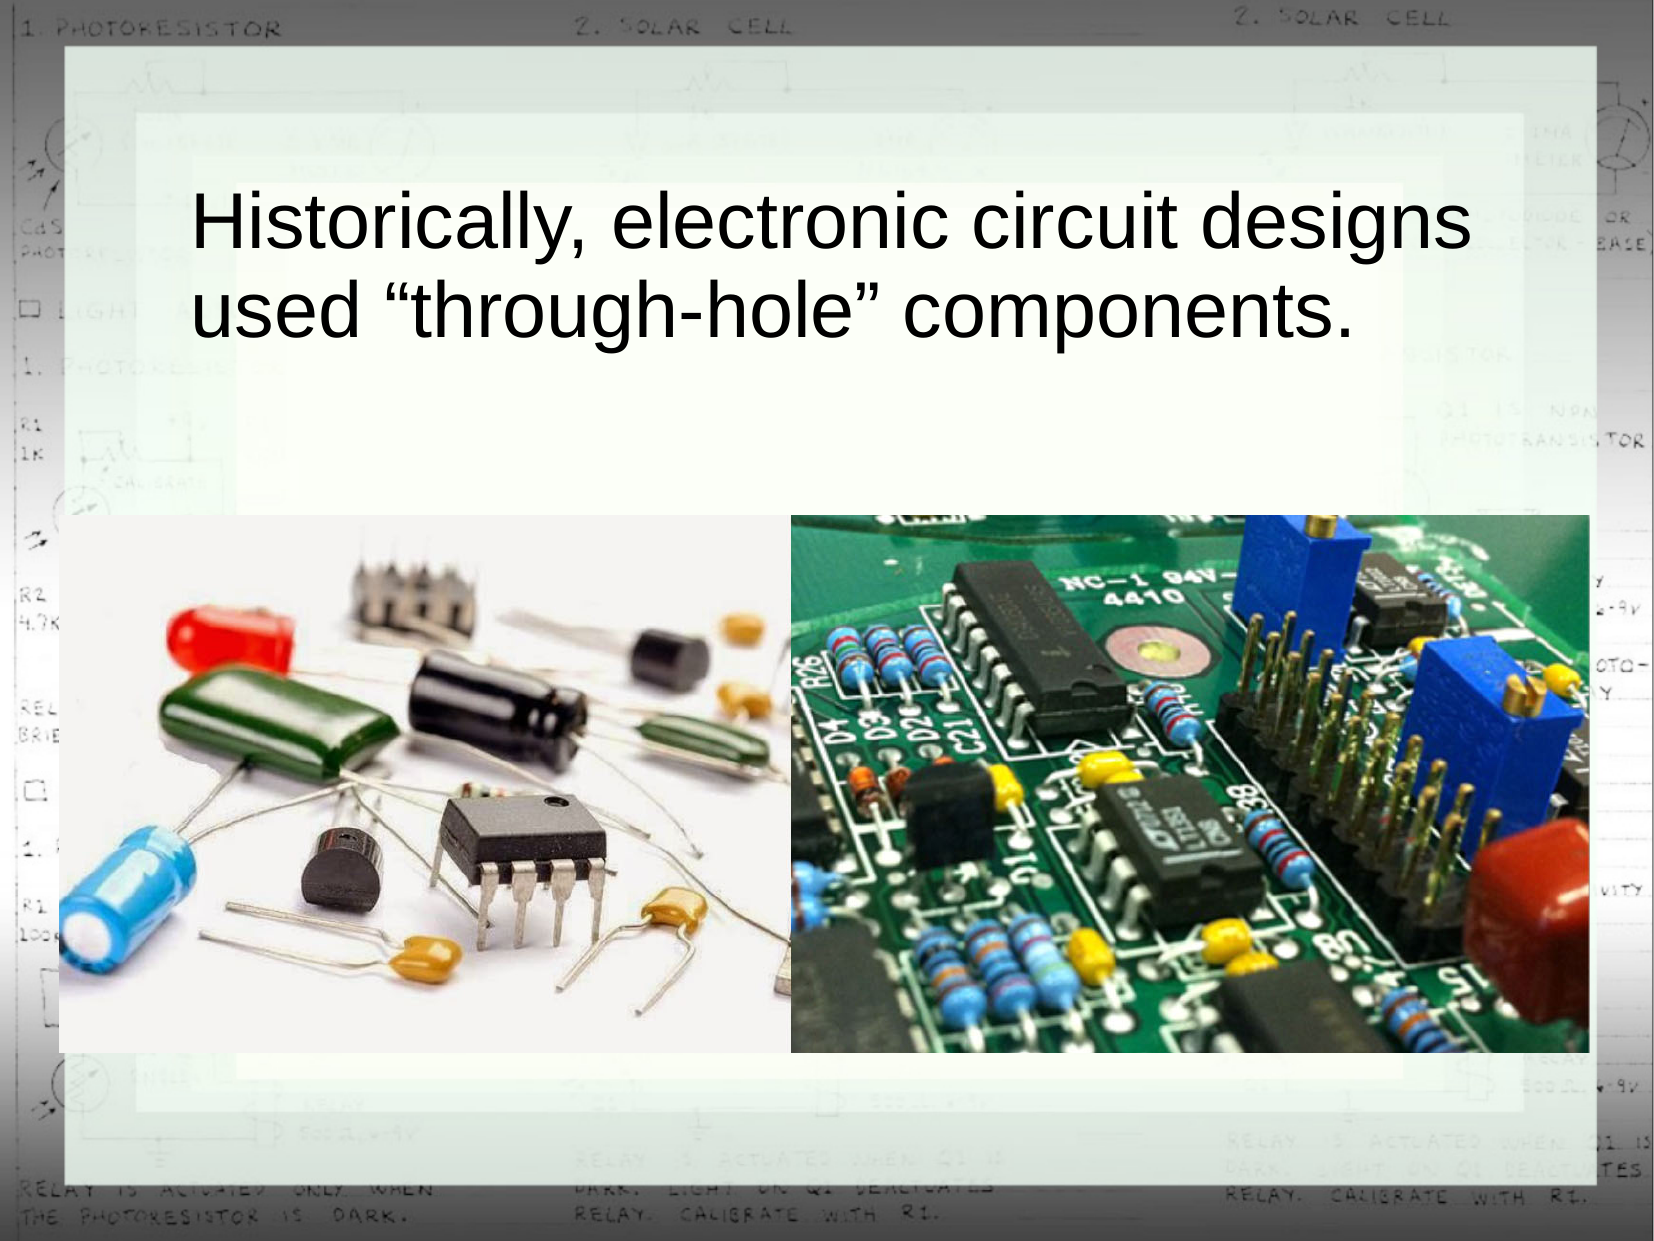

Historically, electronic circuit designs used “through-hole” components.